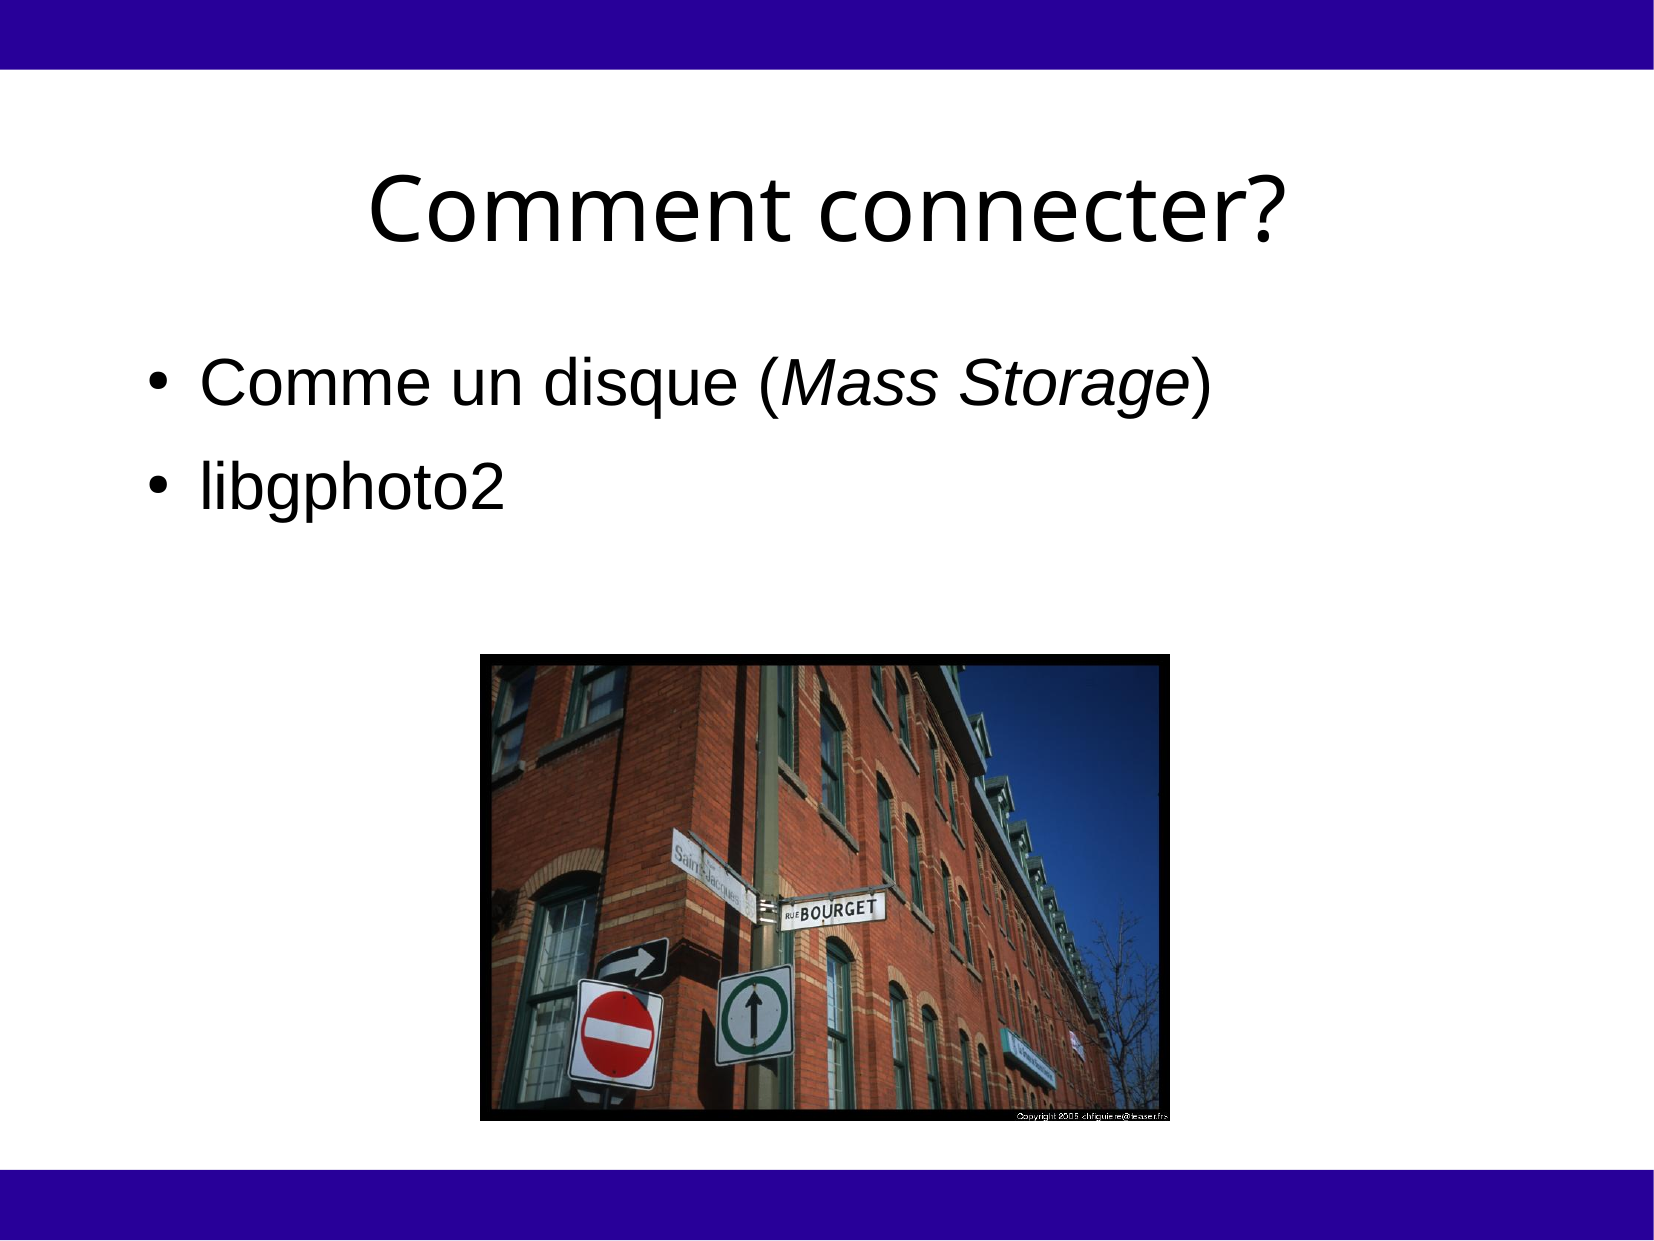

# Comment connecter?
Comme un disque (Mass Storage)
libgphoto2